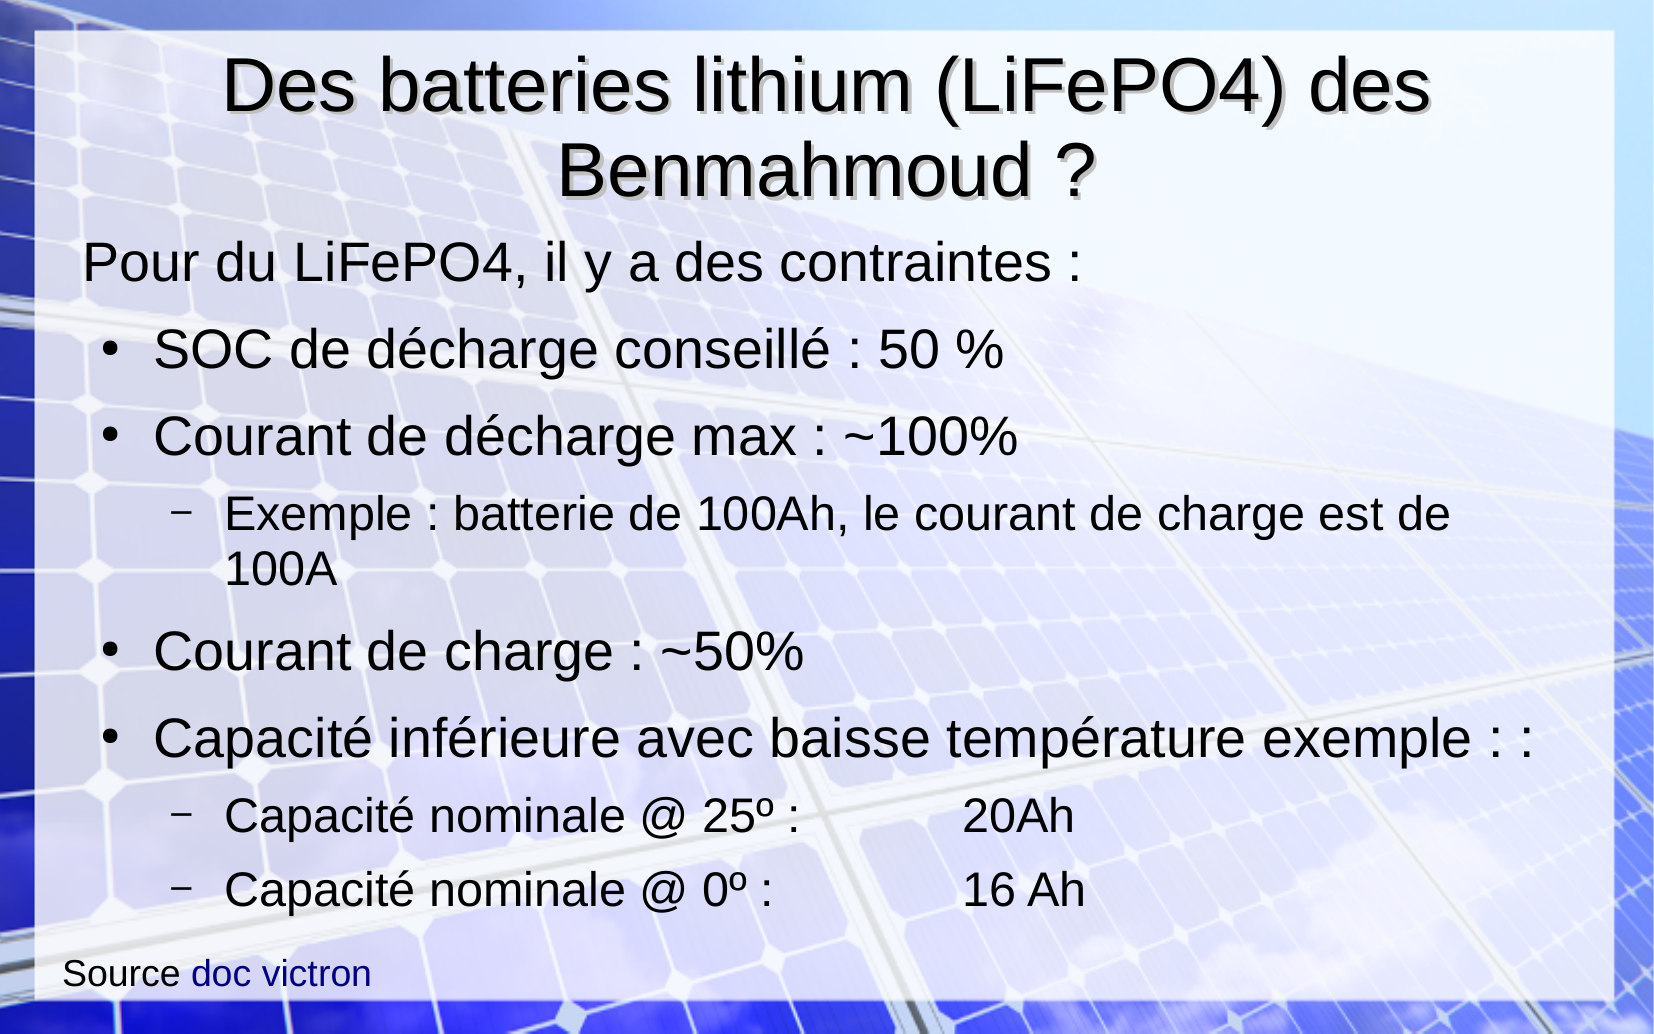

# Des batteries lithium (LiFePO4) des Benmahmoud ?
Pour du LiFePO4, il y a des contraintes :
SOC de décharge conseillé : 50 %
Courant de décharge max : ~100%
Exemple : batterie de 100Ah, le courant de charge est de 100A
Courant de charge : ~50%
Capacité inférieure avec baisse température exemple : :
Capacité nominale @ 25º : 		20Ah
Capacité nominale @ 0º : 			16 Ah
Source doc victron